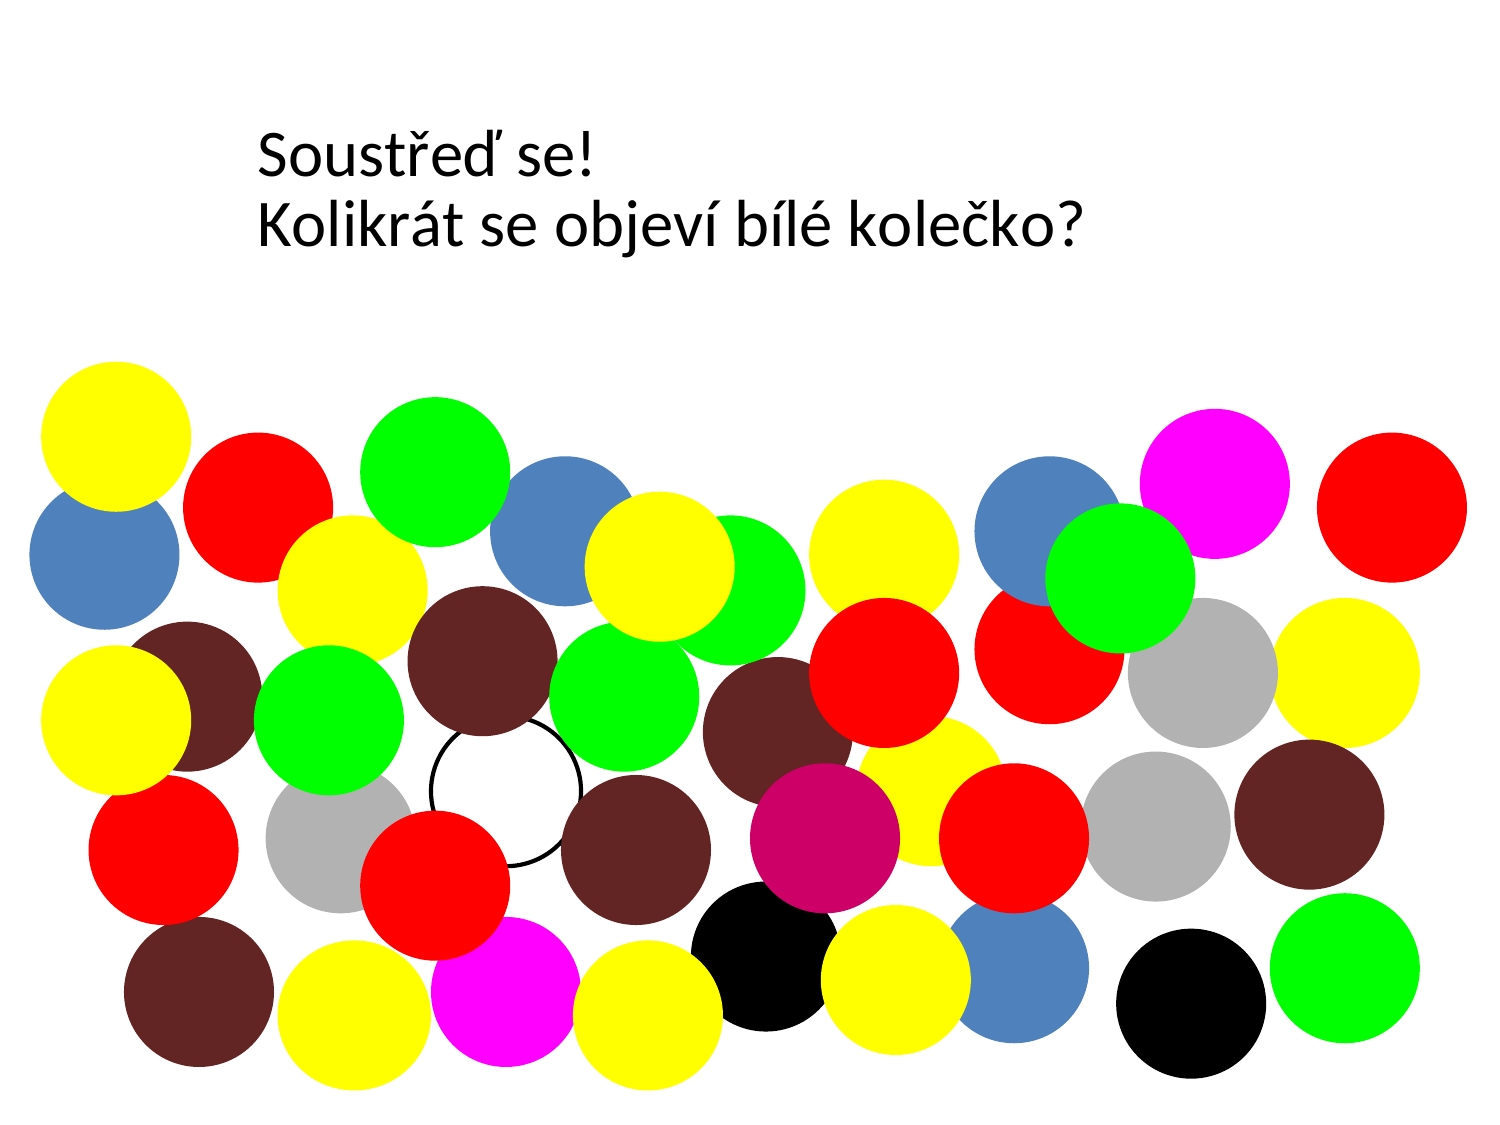

Soustřeď se!
Kolikrát se objeví bílé kolečko?